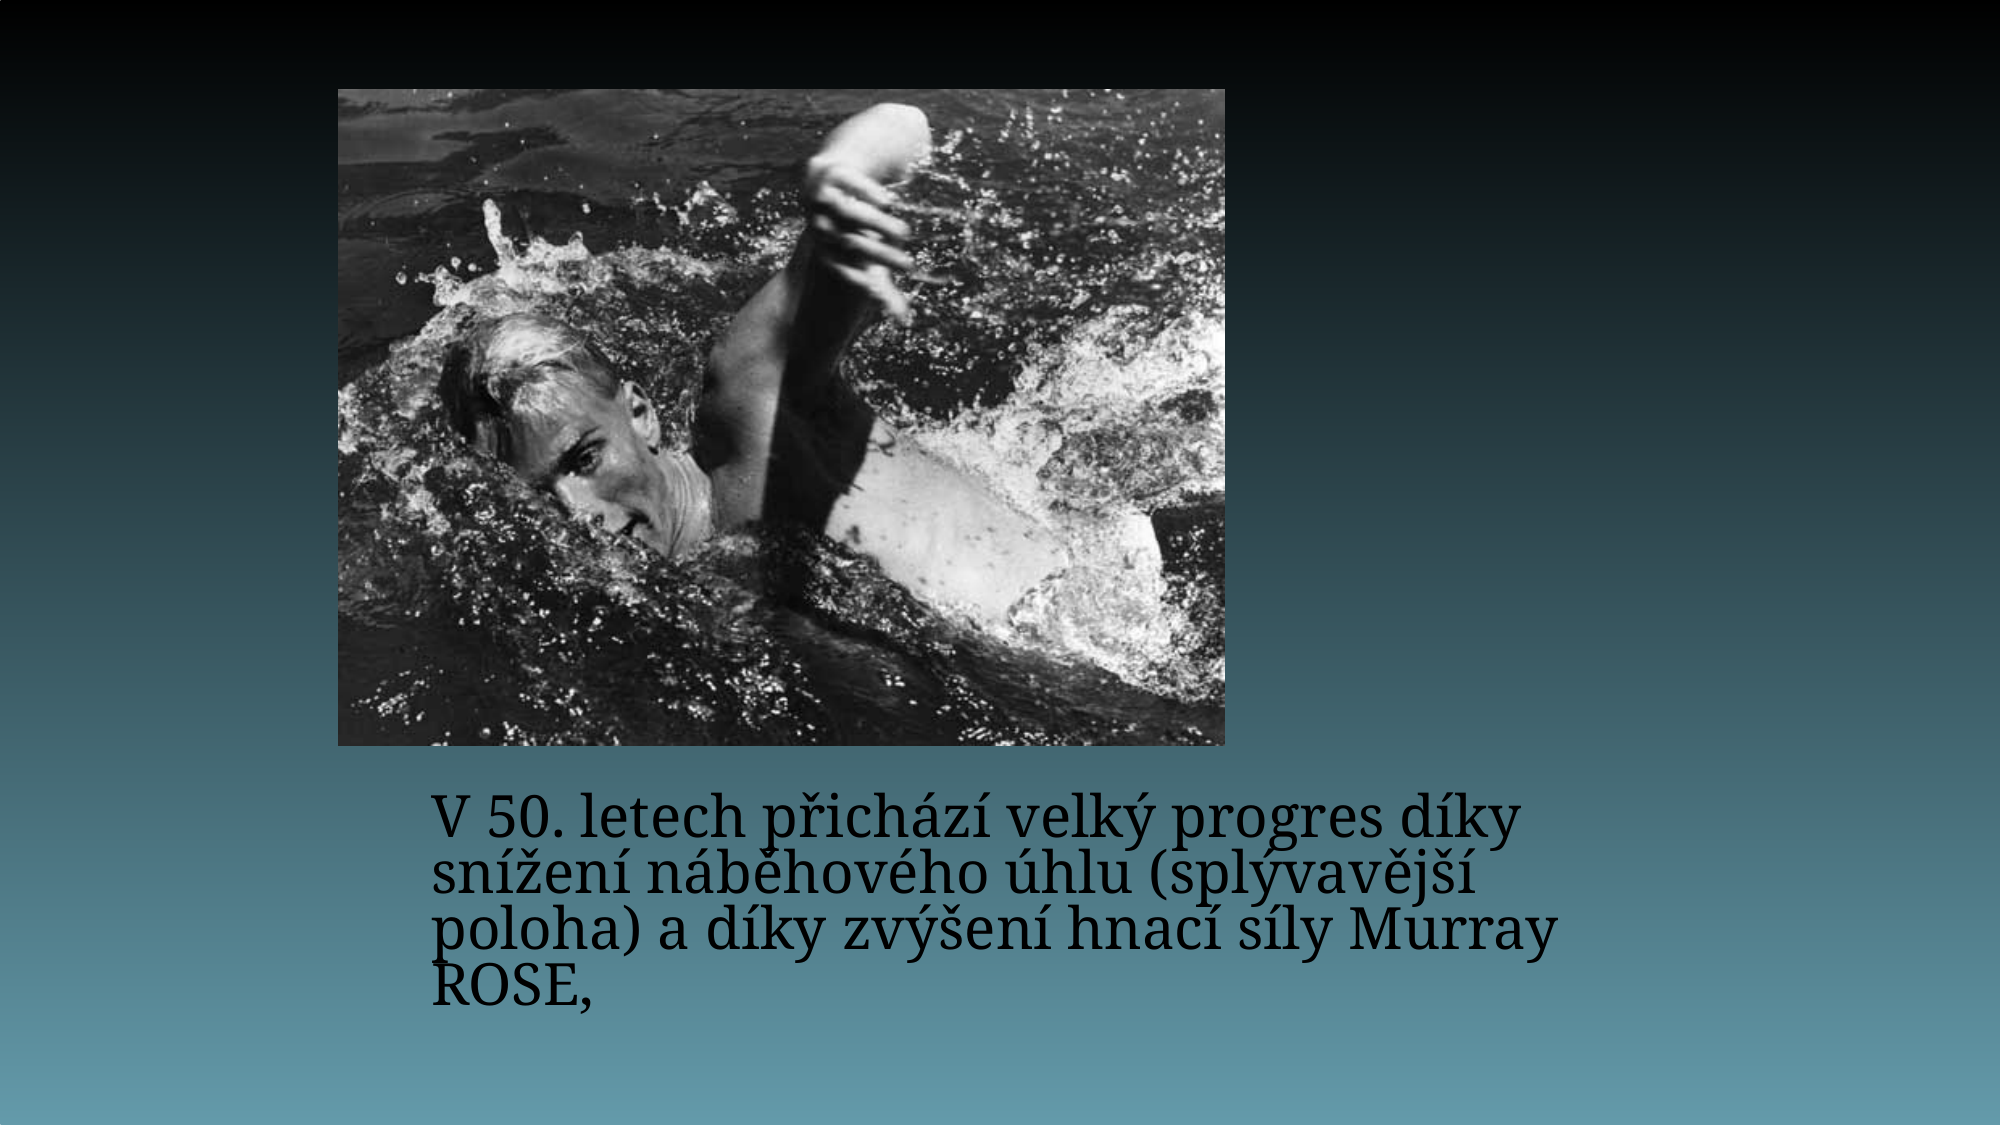

V 50. letech přichází velký progres díky snížení náběhového úhlu (splývavější poloha) a díky zvýšení hnací síly Murray ROSE,